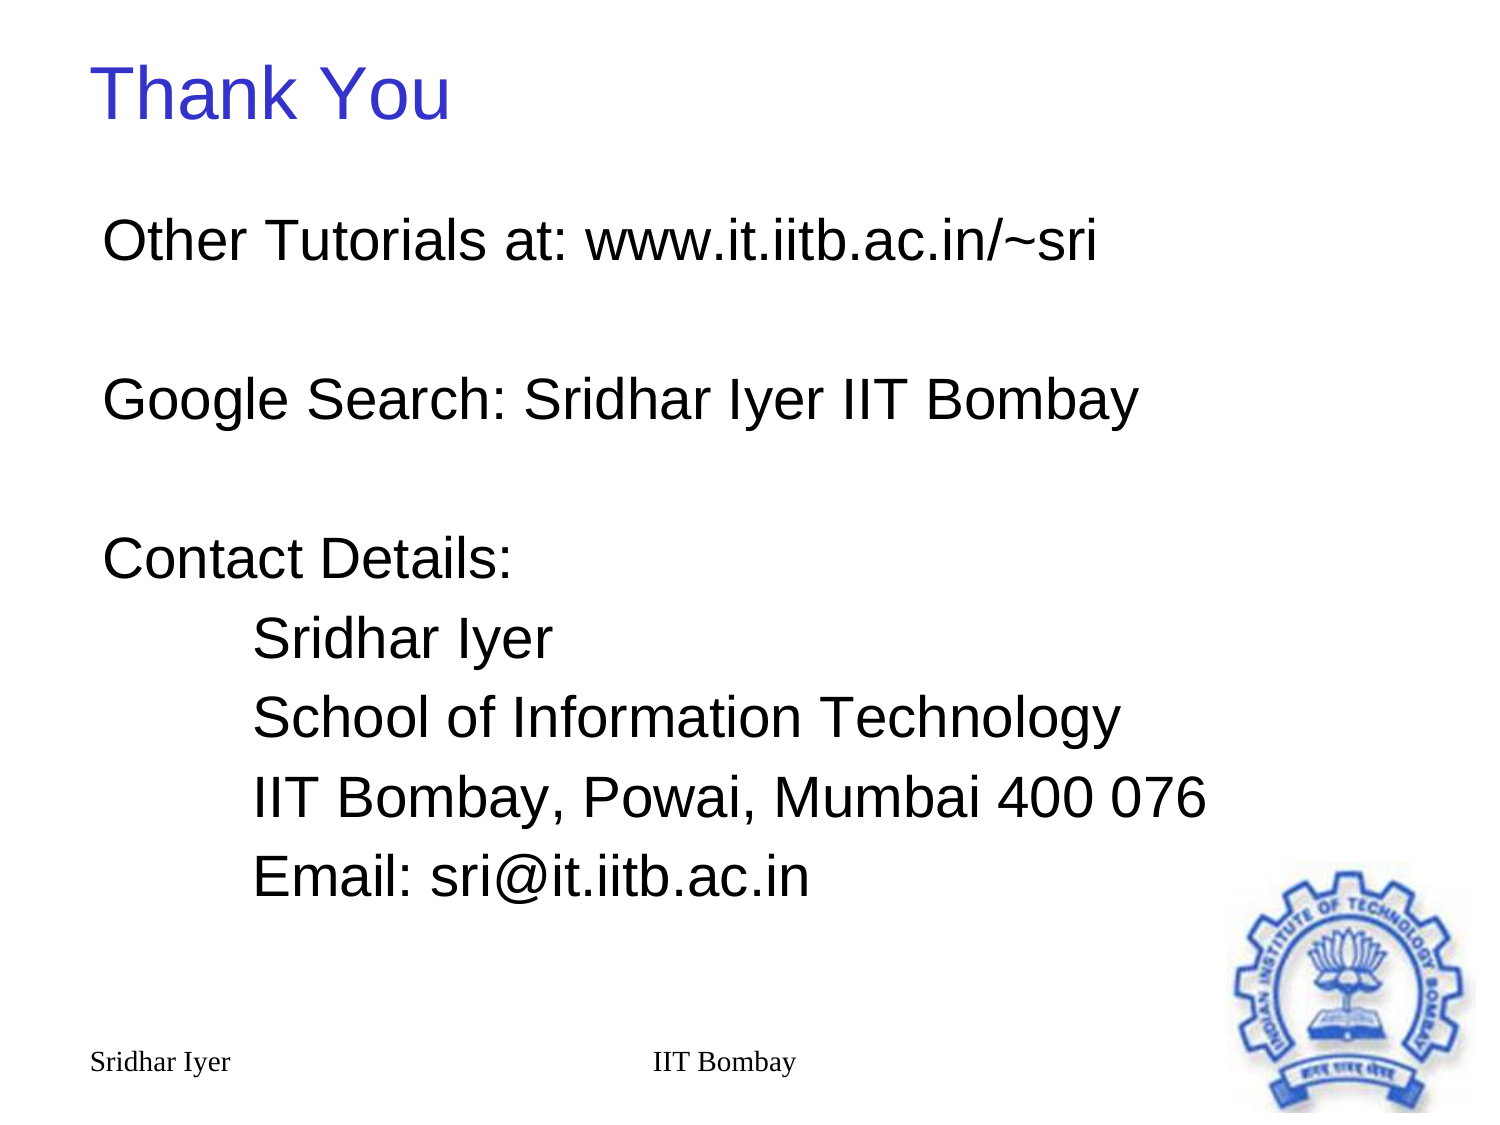

# Thank You
Other Tutorials at: www.it.iitb.ac.in/~sri
Google Search: Sridhar Iyer IIT Bombay
Contact Details:
Sridhar Iyer
School of Information Technology
IIT Bombay, Powai, Mumbai 400 076
Email: sri@it.iitb.ac.in
Sridhar Iyer
IIT Bombay
35